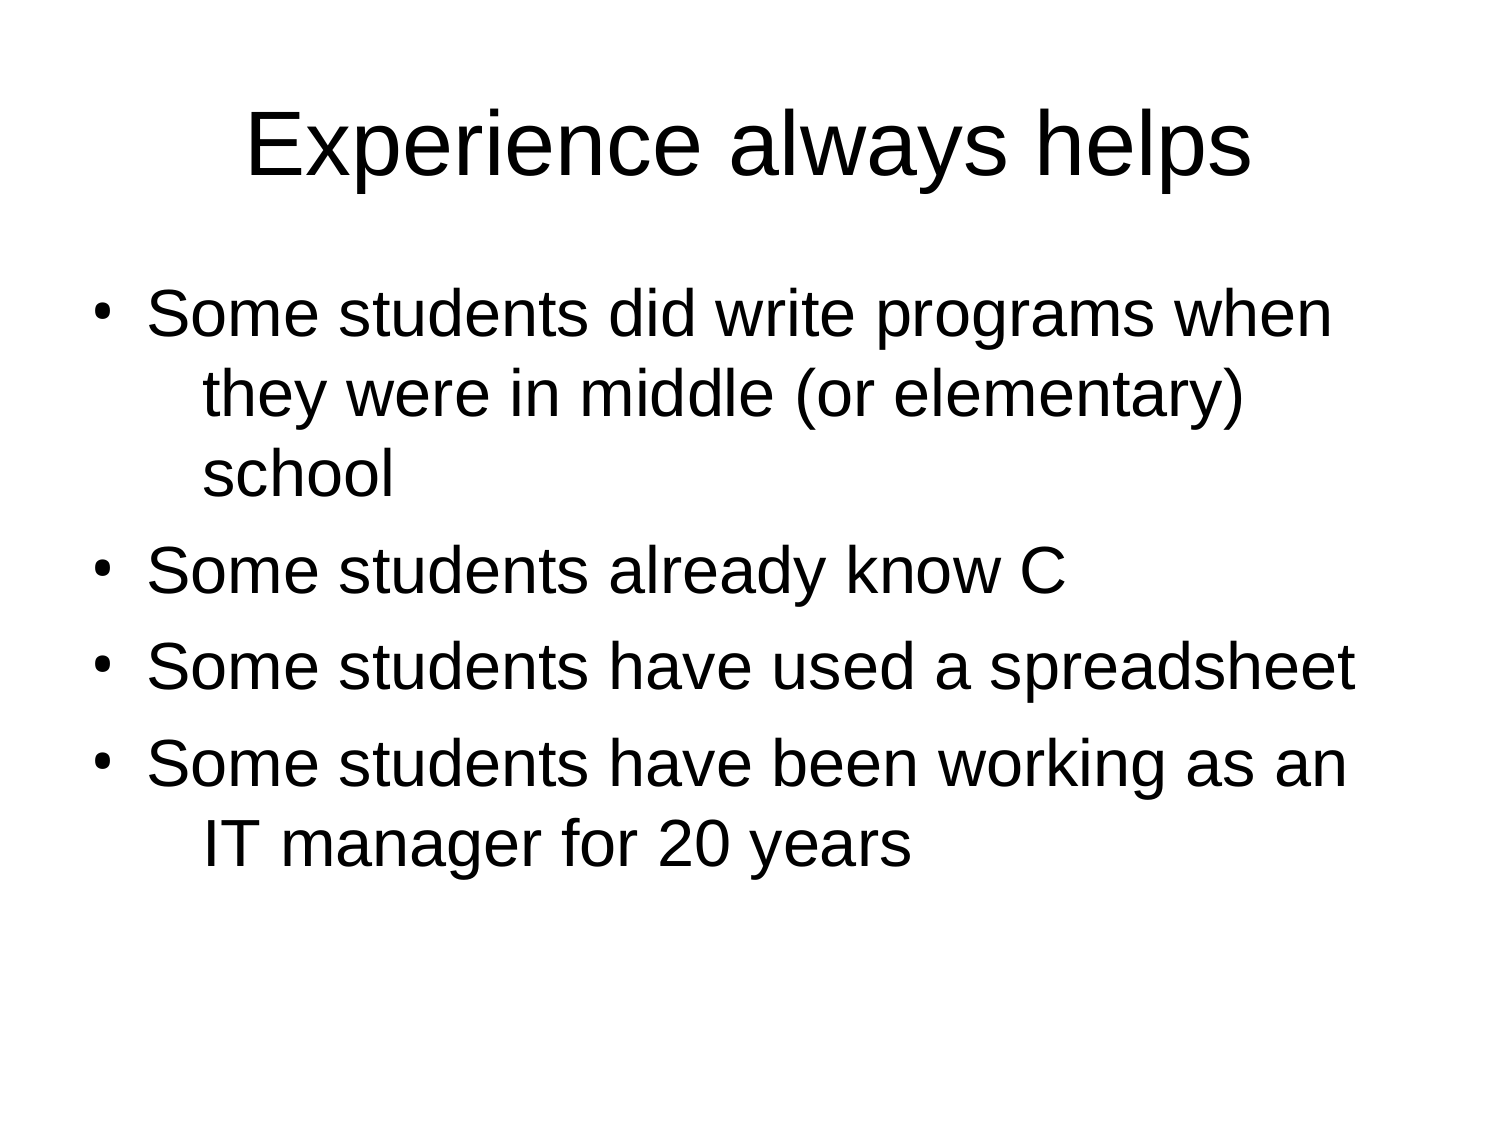

# Experience always helps
Some students did write programs when they were in middle (or elementary) school
Some students already know C
Some students have used a spreadsheet
Some students have been working as an IT manager for 20 years